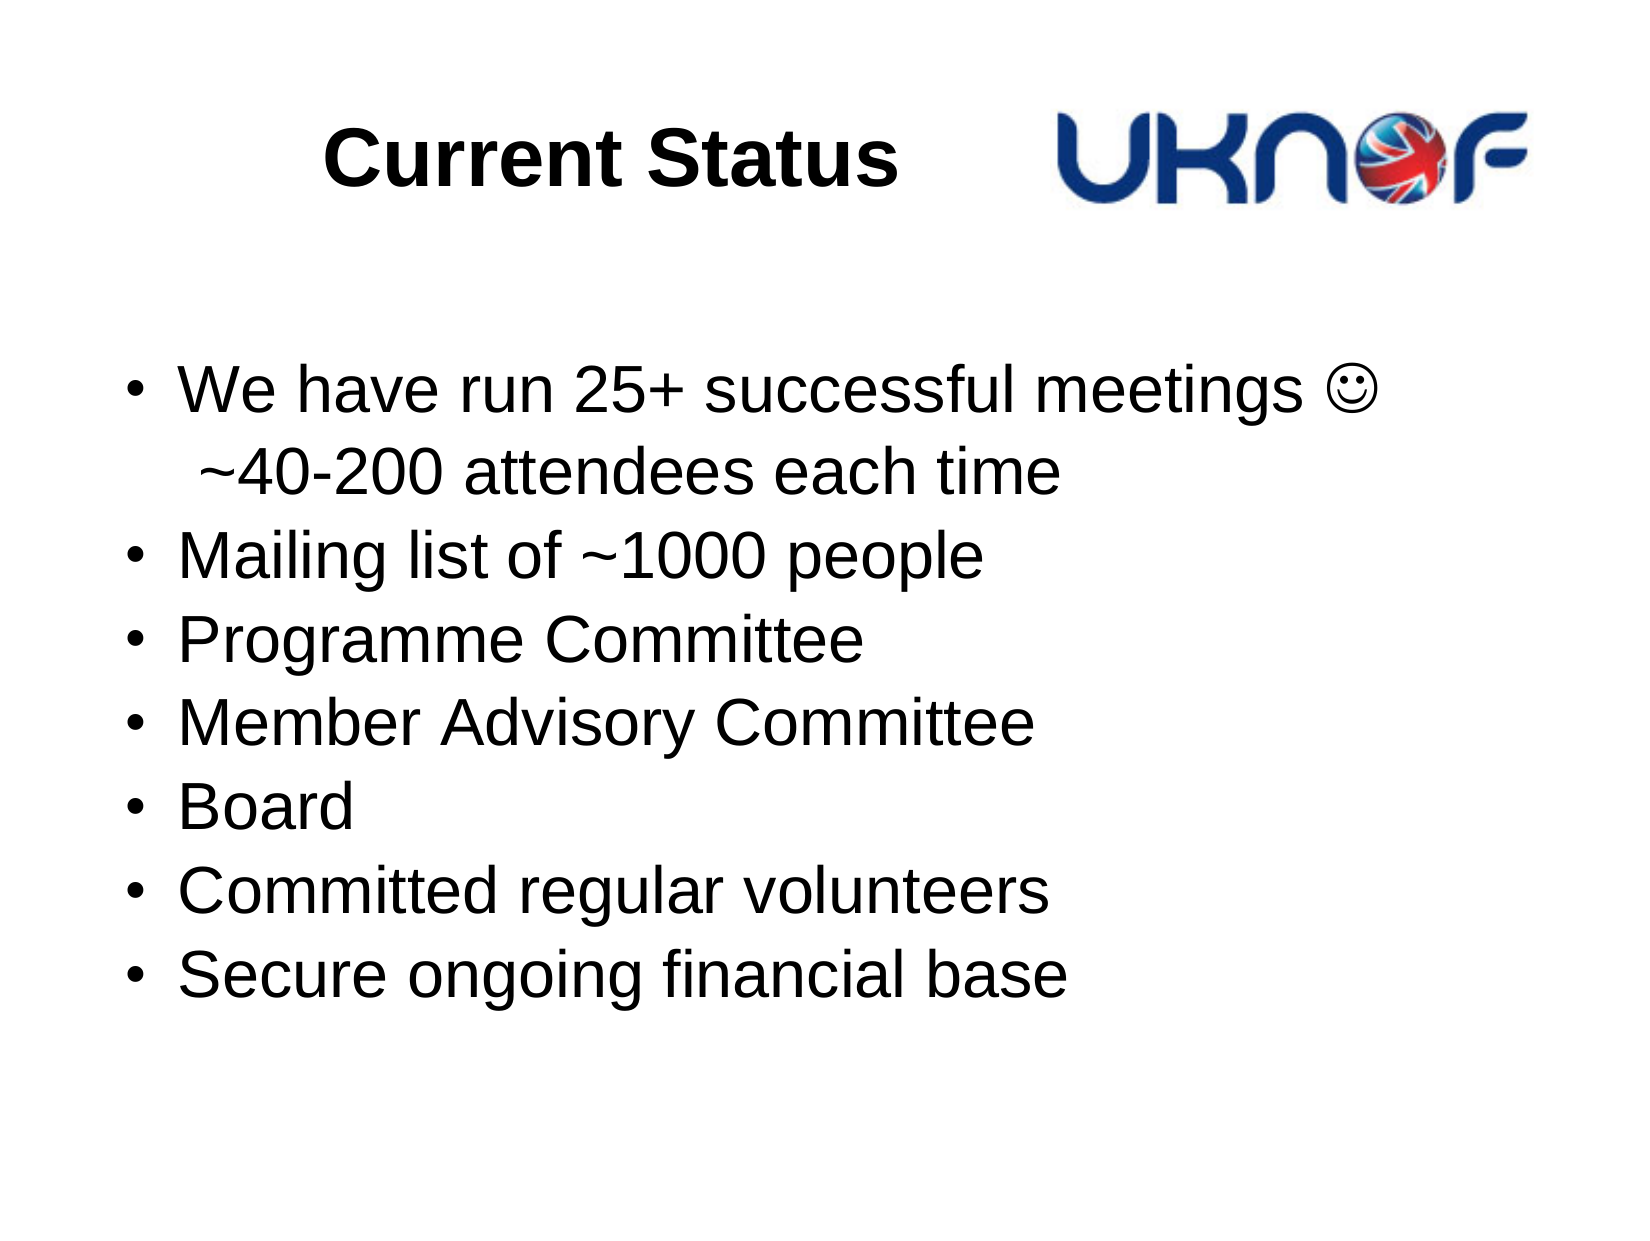

# Current Status
We have run 25+ successful meetings 
~40-200 attendees each time
Mailing list of ~1000 people
Programme Committee
Member Advisory Committee
Board
Committed regular volunteers
Secure ongoing financial base